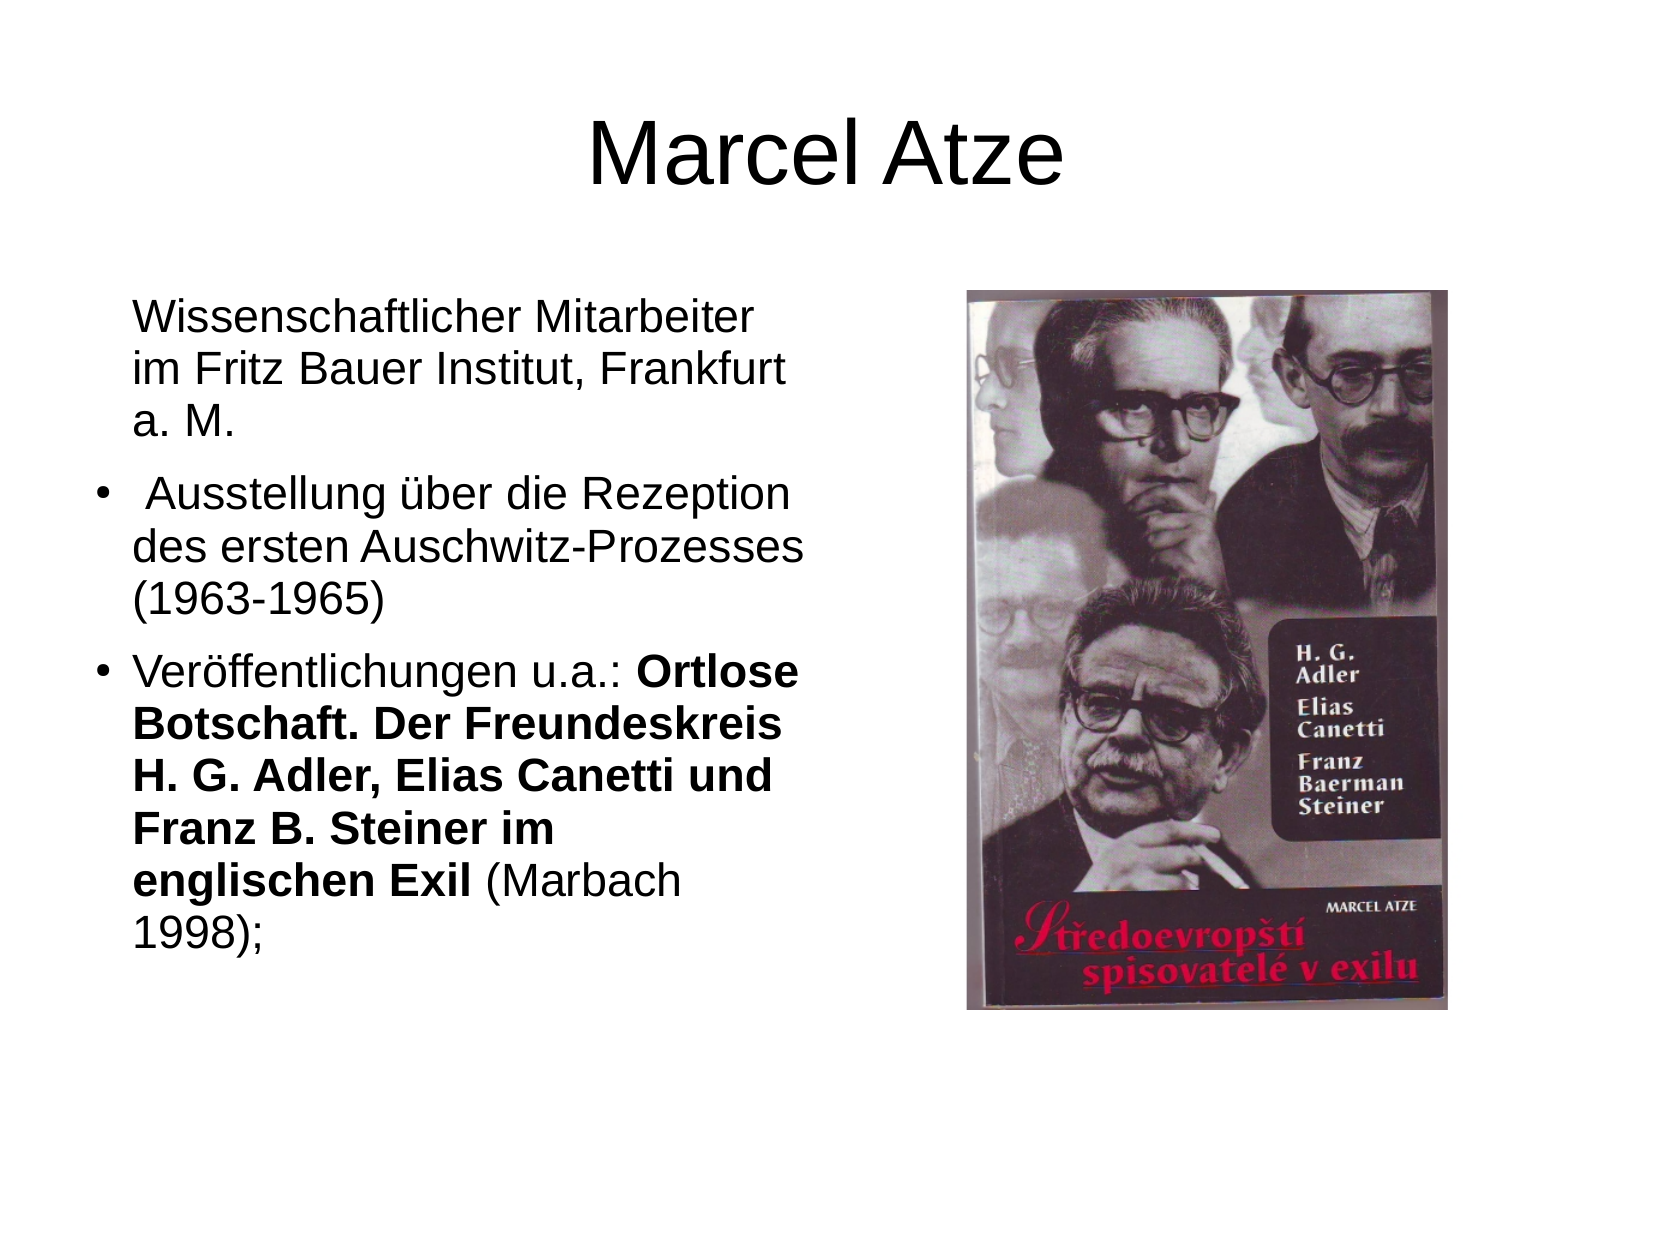

# Marcel Atze
Wissenschaftlicher Mitarbeiter im Fritz Bauer Institut, Frankfurt a. M.
 Ausstellung über die Rezeption des ersten Auschwitz-Prozesses (1963-1965)
Veröffentlichungen u.a.: Ortlose Botschaft. Der Freundeskreis H. G. Adler, Elias Canetti und Franz B. Steiner im englischen Exil (Marbach 1998);